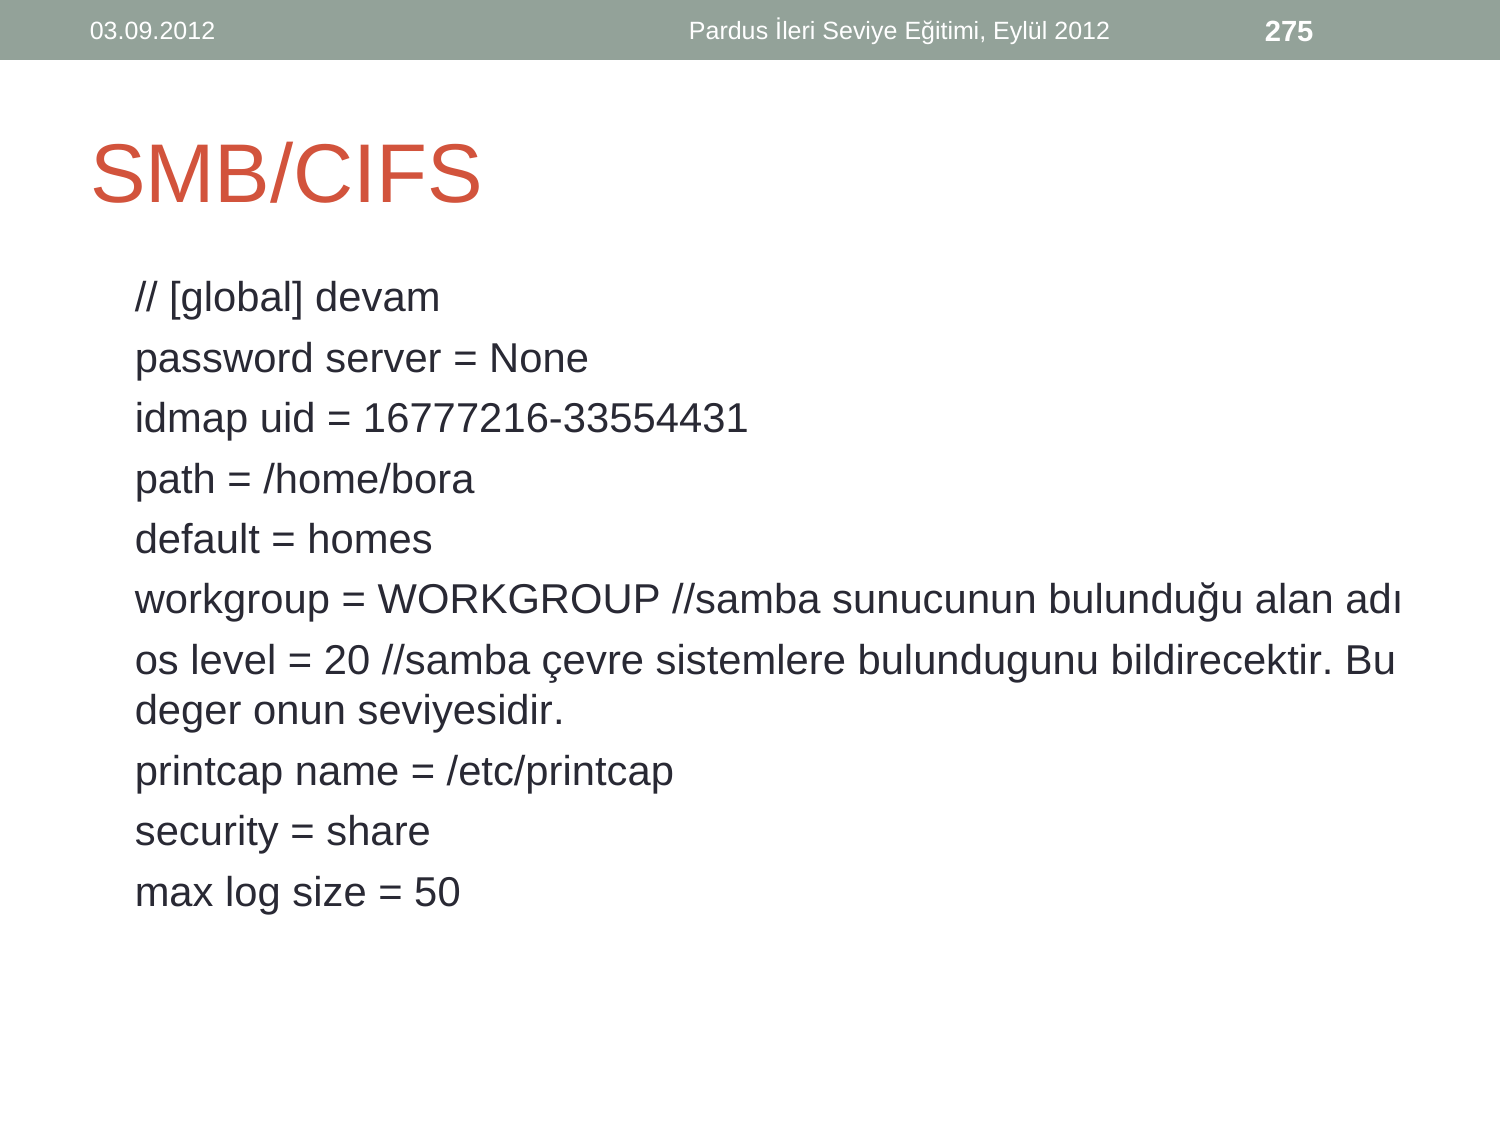

03.09.2012
Pardus İleri Seviye Eğitimi, Eylül 2012
# SMB/CIFS
// [global] devam
password server = None
idmap uid = 16777216-33554431
path = /home/bora
default = homes
workgroup = WORKGROUP //samba sunucunun bulunduğu alan adı
os level = 20 //samba çevre sistemlere bulundugunu bildirecektir. Bu deger onun seviyesidir.
printcap name = /etc/printcap
security = share
max log size = 50